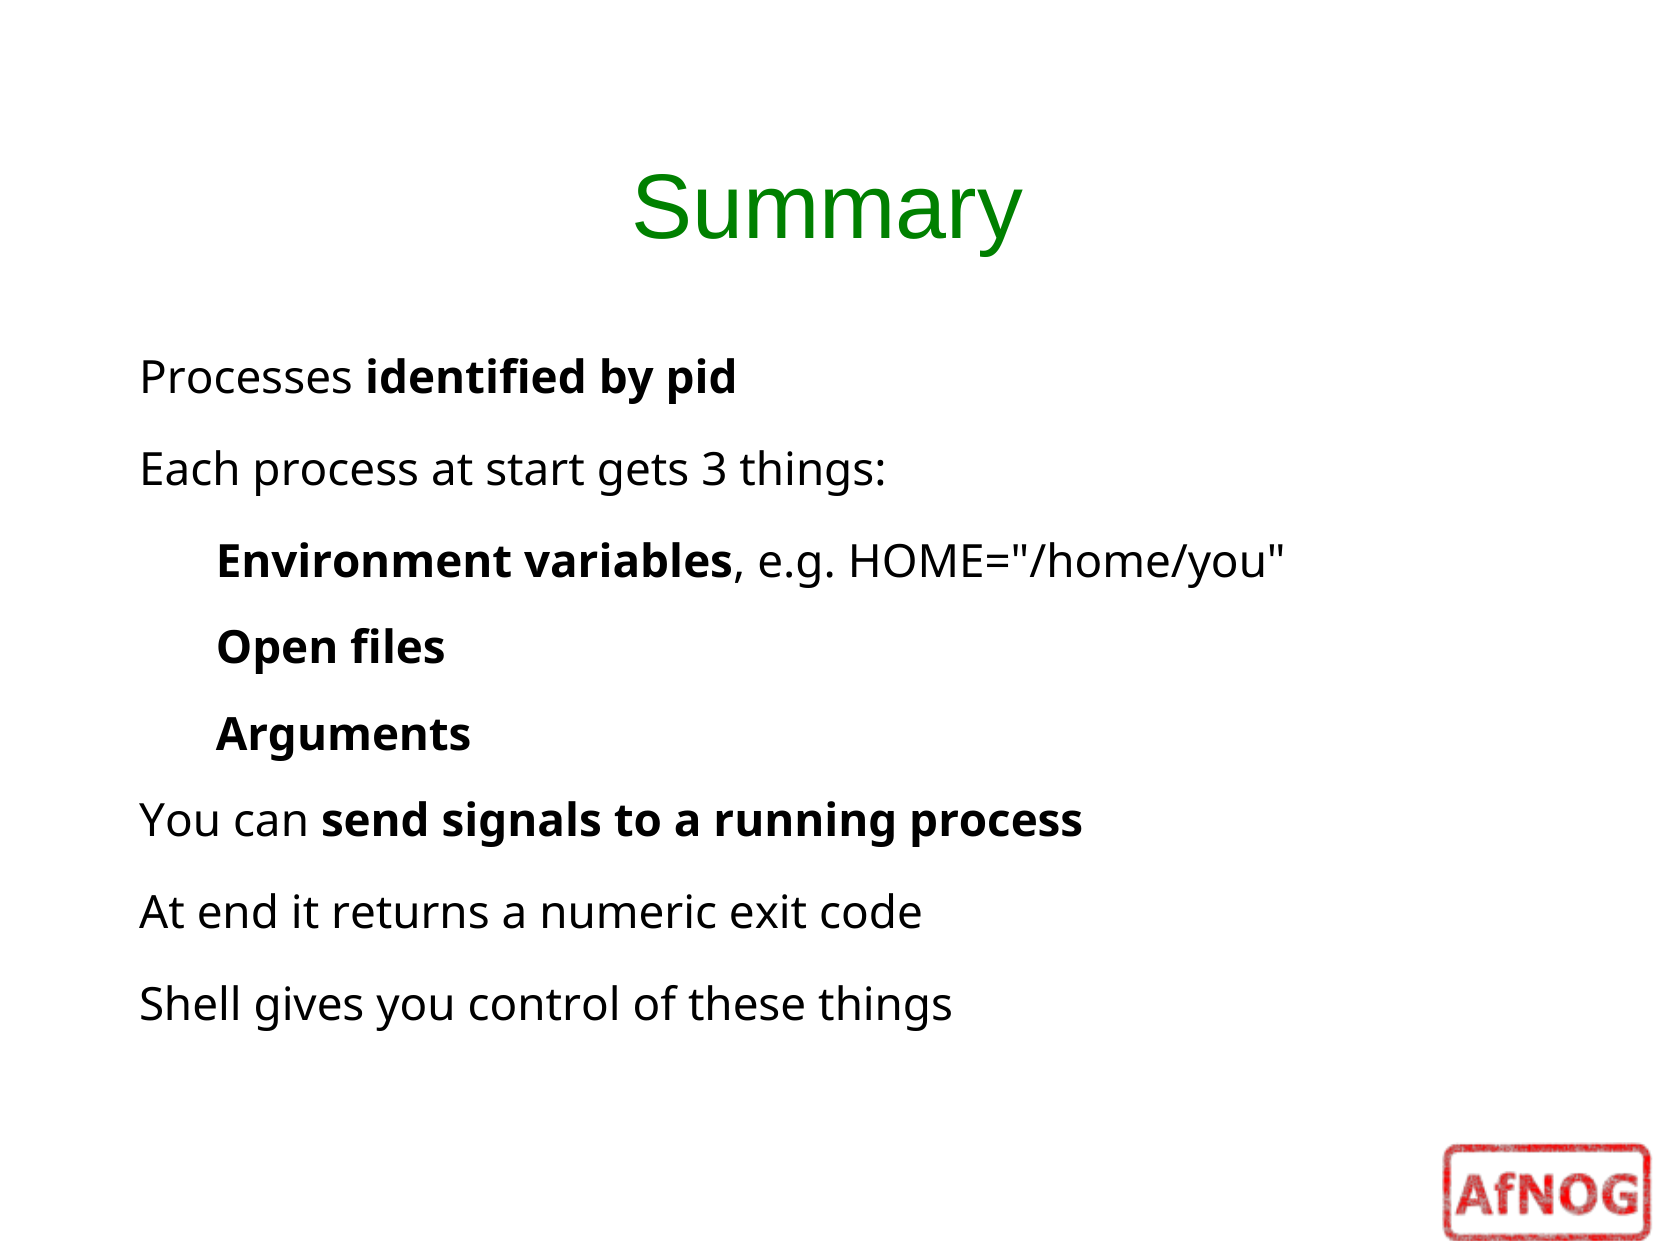

# Summary
Processes identified by pid
Each process at start gets 3 things:
Environment variables, e.g. HOME="/home/you"
Open files
Arguments
You can send signals to a running process
At end it returns a numeric exit code
Shell gives you control of these things